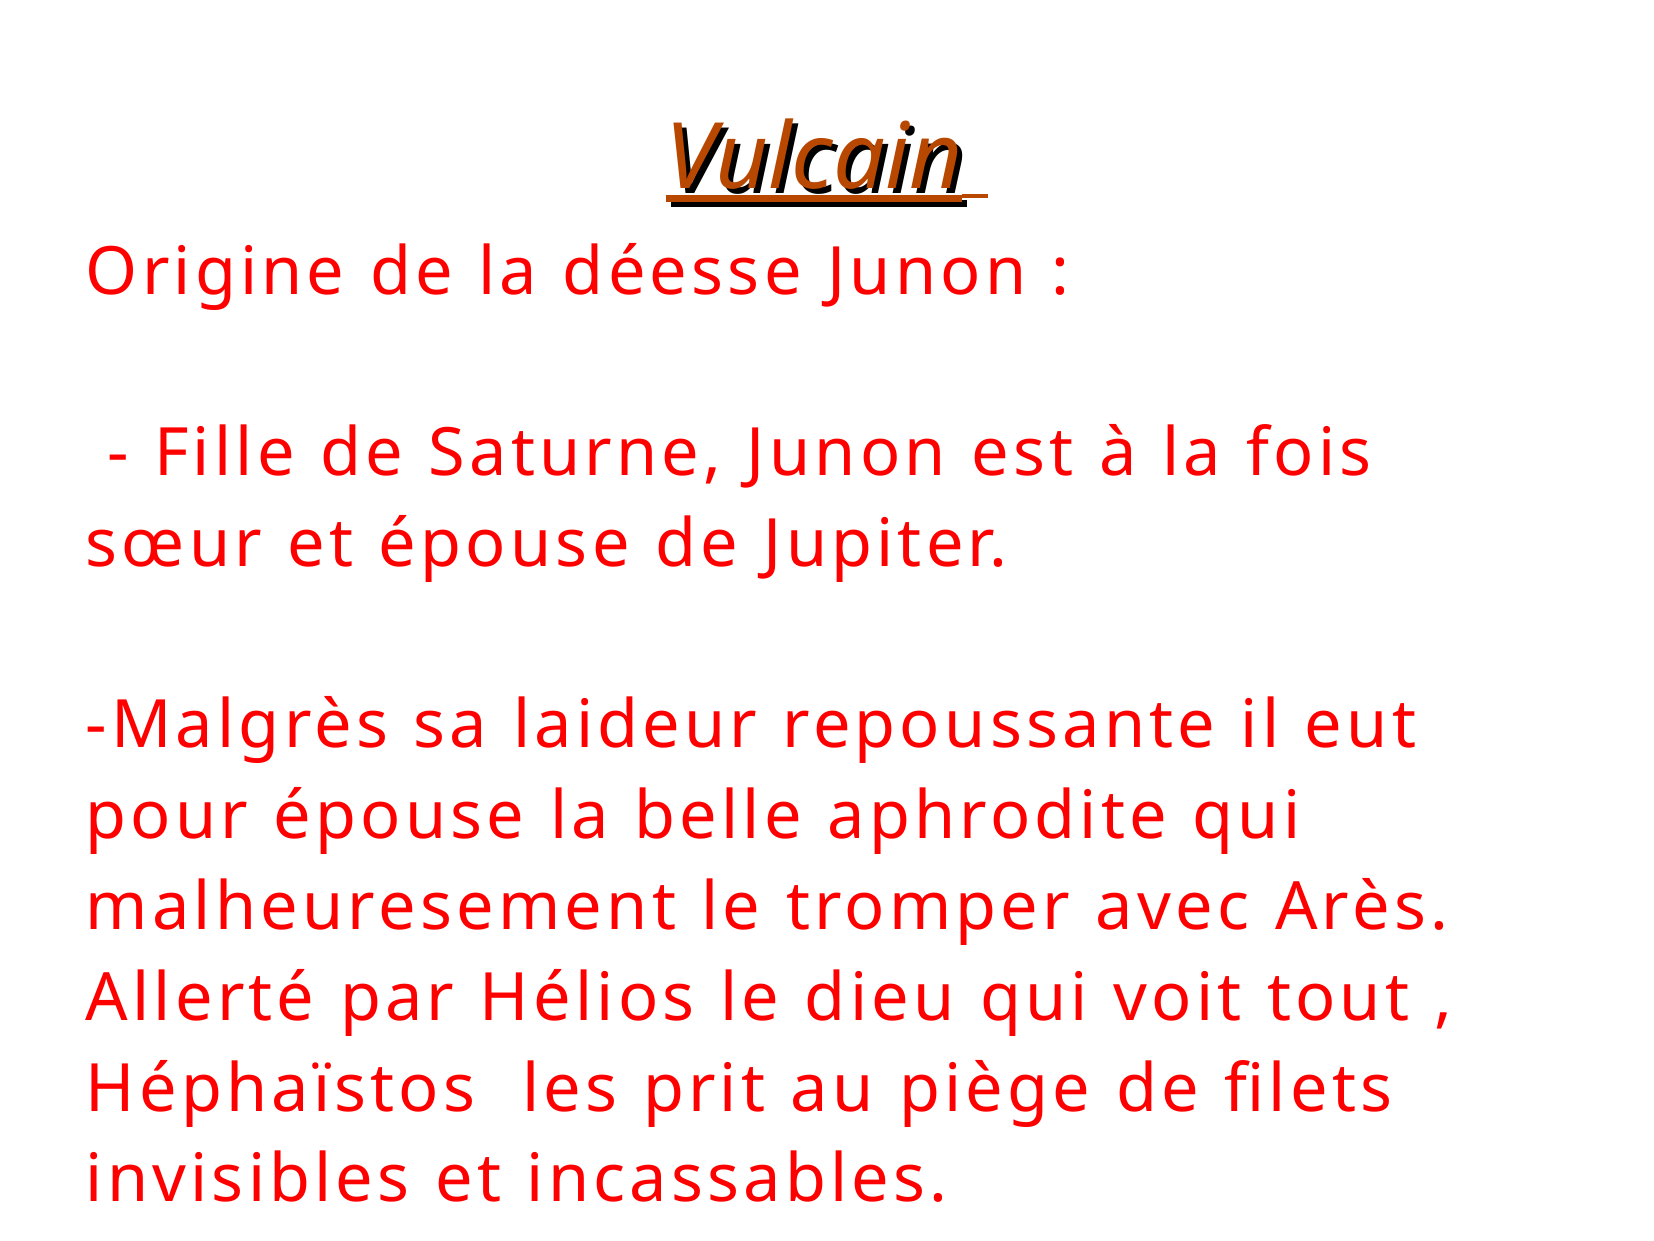

# Vulcain
Origine de la déesse Junon :
 - Fille de Saturne, Junon est à la fois sœur et épouse de Jupiter.
-Malgrès sa laideur repoussante il eut pour épouse la belle aphrodite qui malheuresement le tromper avec Arès. Allerté par Hélios le dieu qui voit tout , Héphaïstos les prit au piège de filets invisibles et incassables.